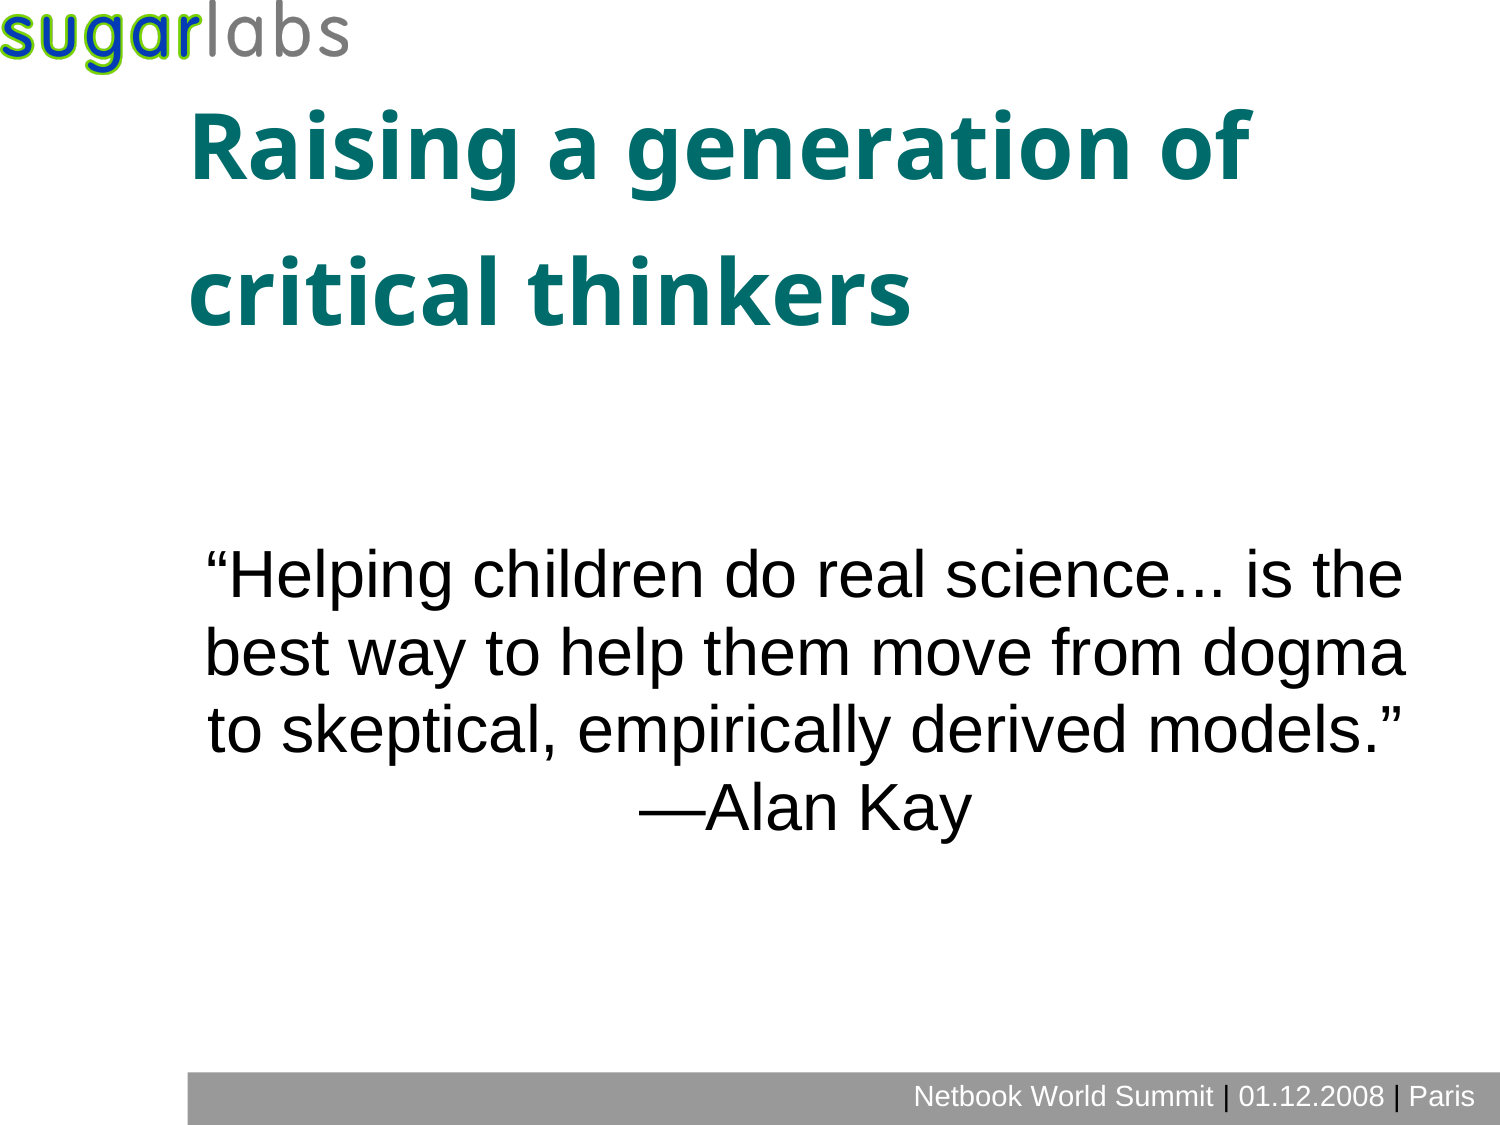

Raising a generation of critical thinkers
# “Helping children do real science... is the best way to help them move from dogma to skeptical, empirically derived models.” —Alan Kay